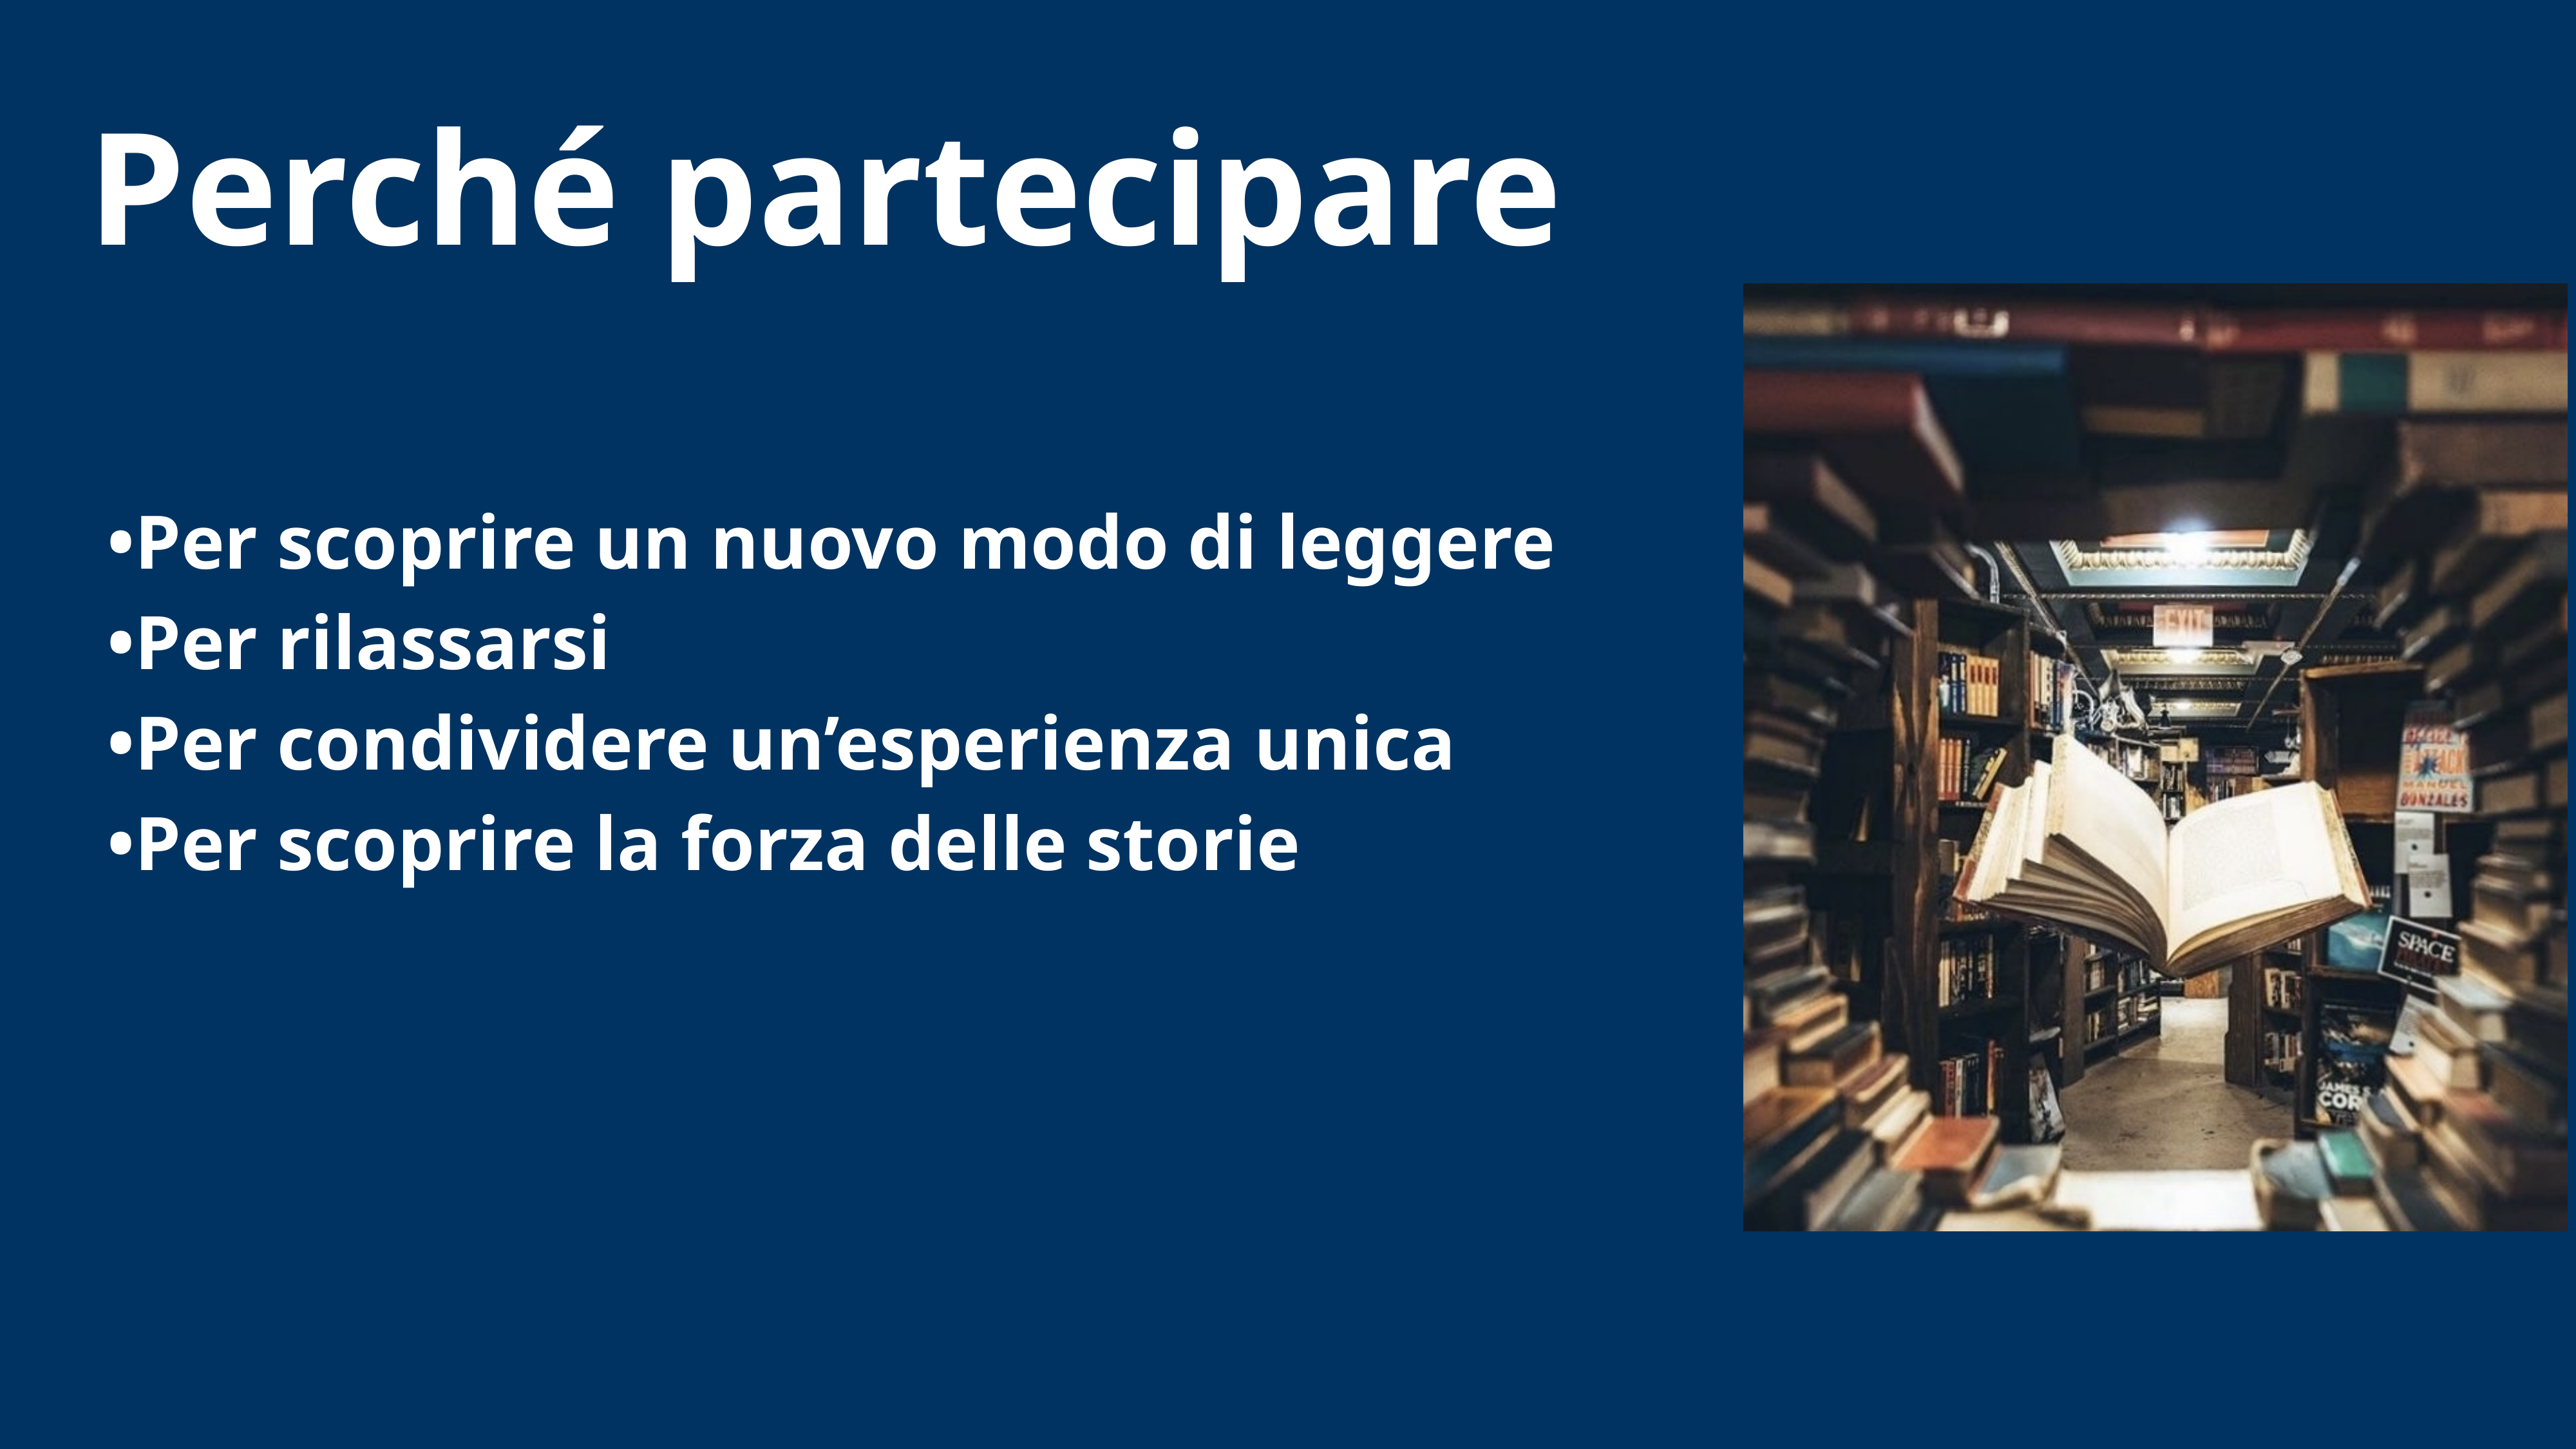

Perché partecipare
•Per scoprire un nuovo modo di leggere
•Per rilassarsi
•Per condividere un’esperienza unica
•Per scoprire la forza delle storie